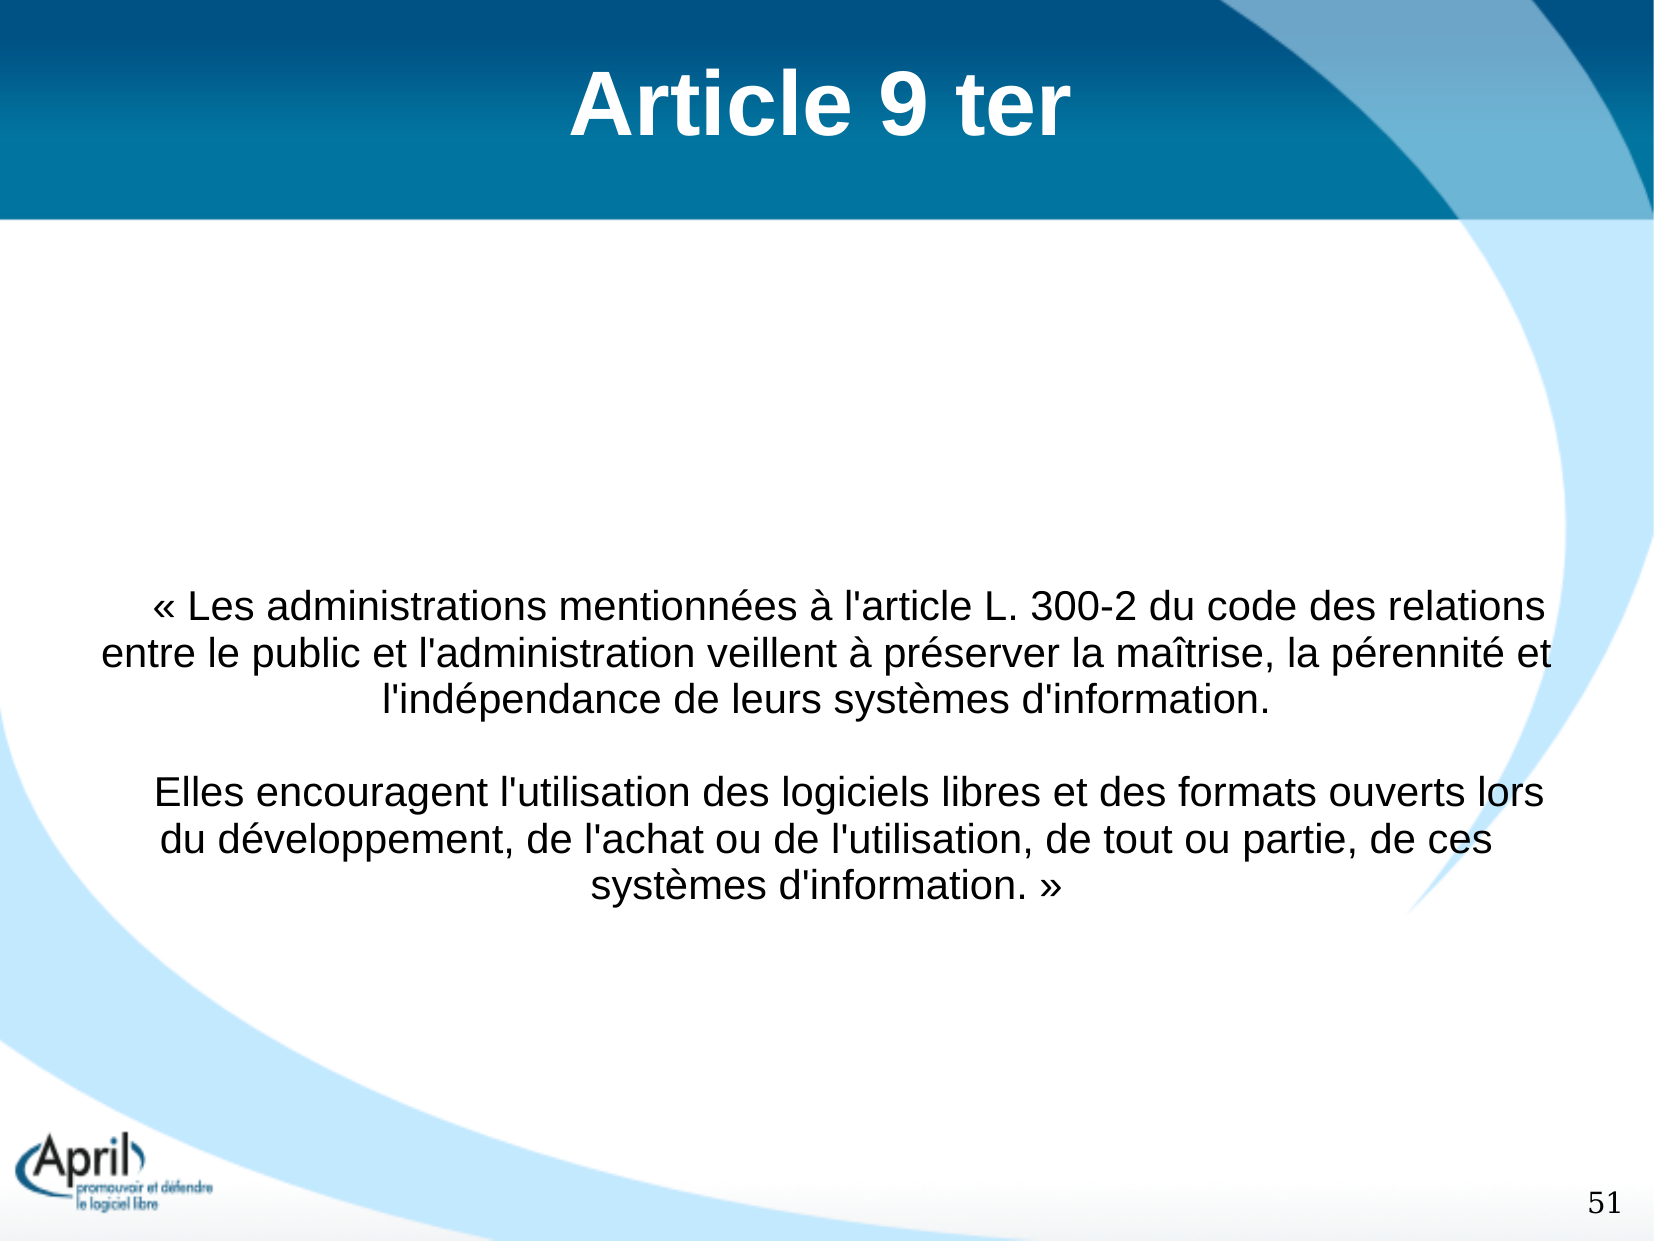

# Article 9 ter
 « Les administrations mentionnées à l'article L. 300-2 du code des relations entre le public et l'administration veillent à préserver la maîtrise, la pérennité et l'indépendance de leurs systèmes d'information.
 Elles encouragent l'utilisation des logiciels libres et des formats ouverts lors du développement, de l'achat ou de l'utilisation, de tout ou partie, de ces systèmes d'information. »
51